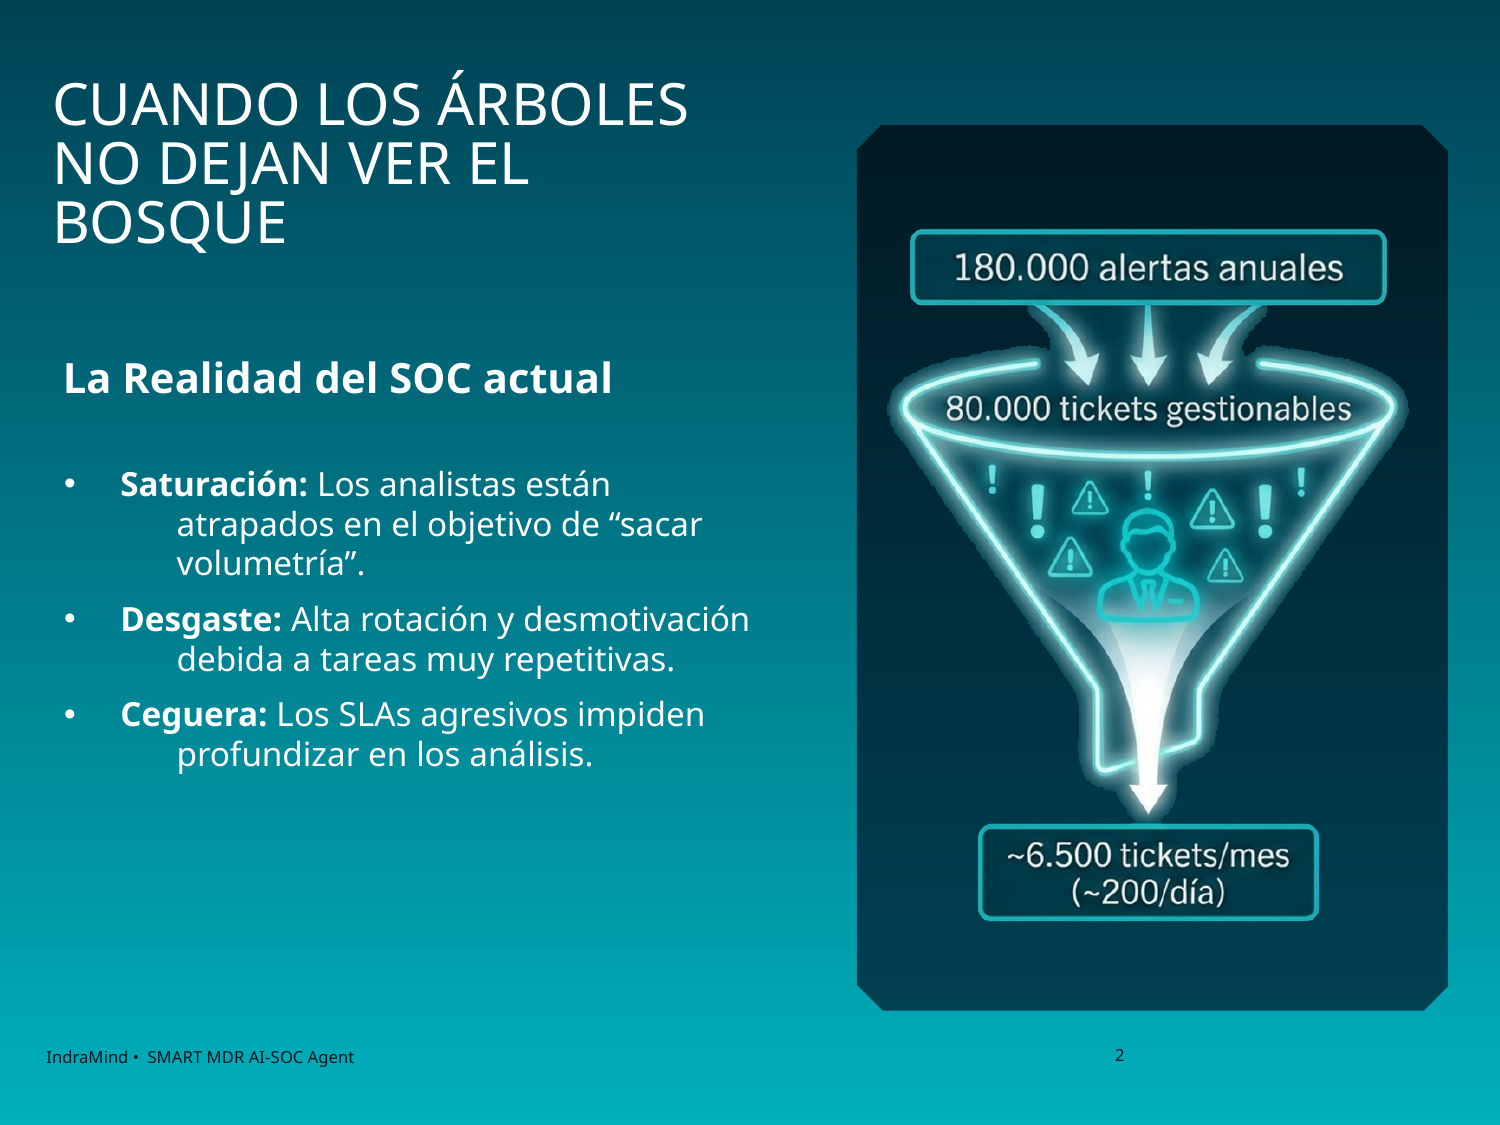

CUANDO LOS ÁRBOLES NO DEJAN VER EL BOSQUE
La Realidad del SOC actual
Saturación: Los analistas están atrapados en el objetivo de “sacar volumetría”.
Desgaste: Alta rotación y desmotivación debida a tareas muy repetitivas.
Ceguera: Los SLAs agresivos impiden profundizar en los análisis.
IndraMind • SMART MDR AI-SOC Agent
1